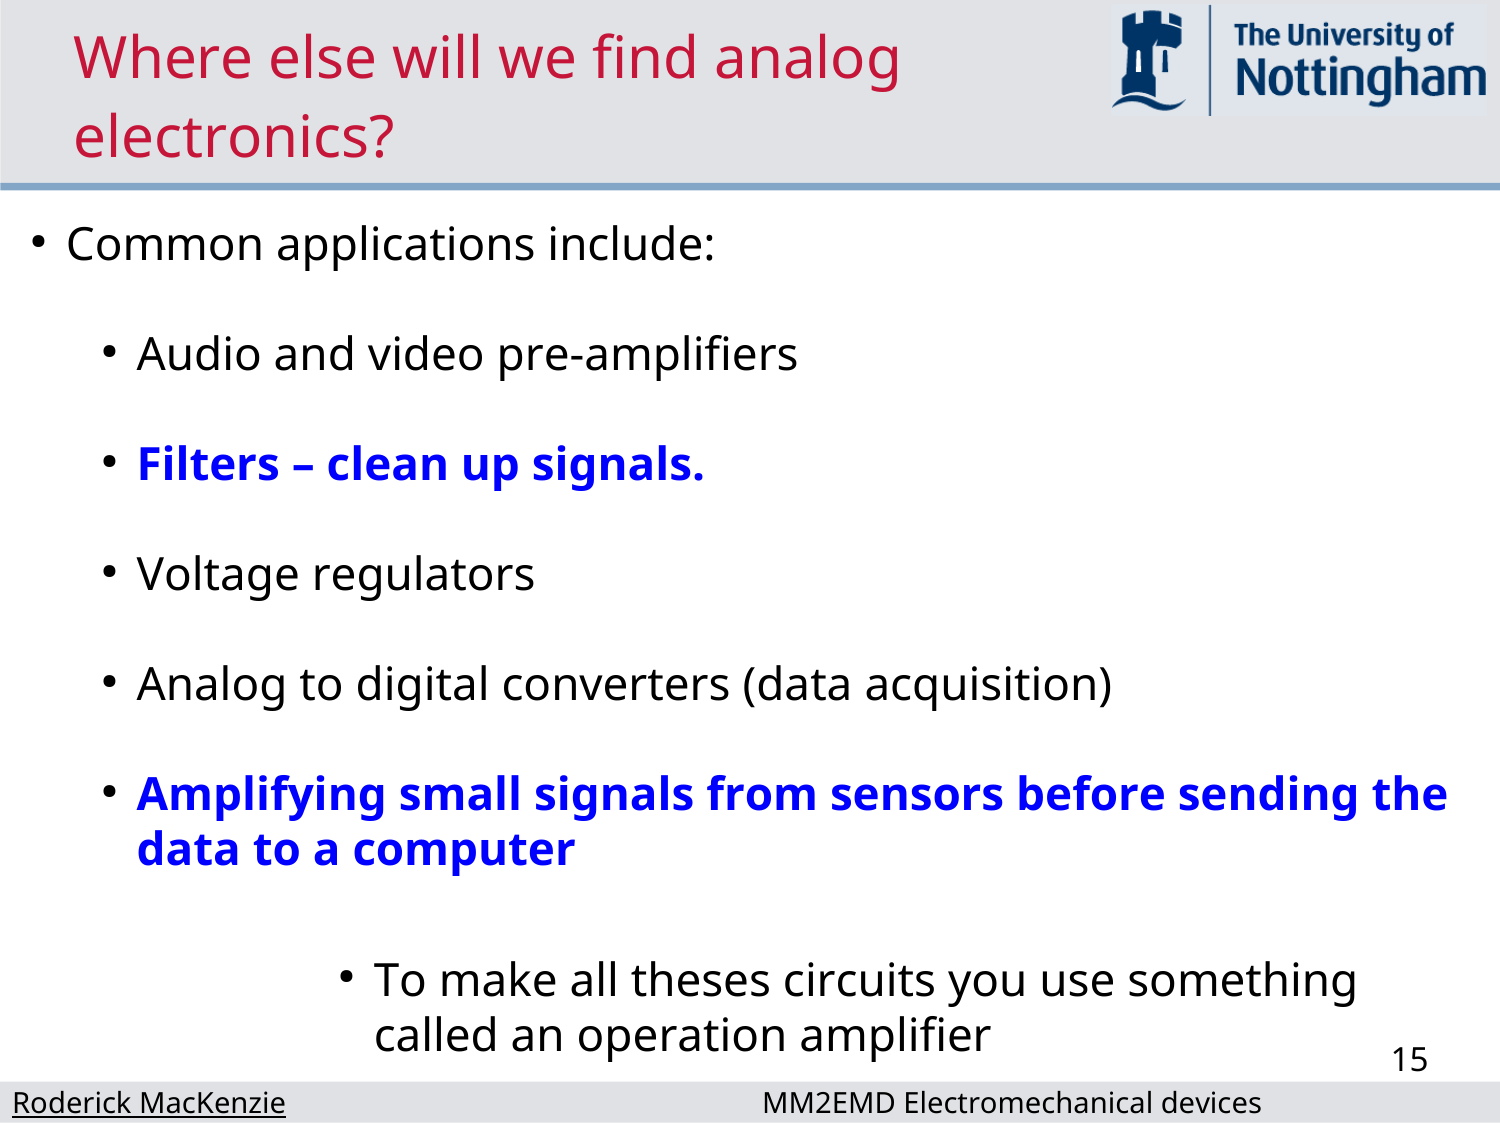

# Where else will we find analog electronics?
Common applications include:
Audio and video pre-amplifiers
Filters – clean up signals.
Voltage regulators
Analog to digital converters (data acquisition)
Amplifying small signals from sensors before sending the data to a computer
To make all theses circuits you use something called an operation amplifier